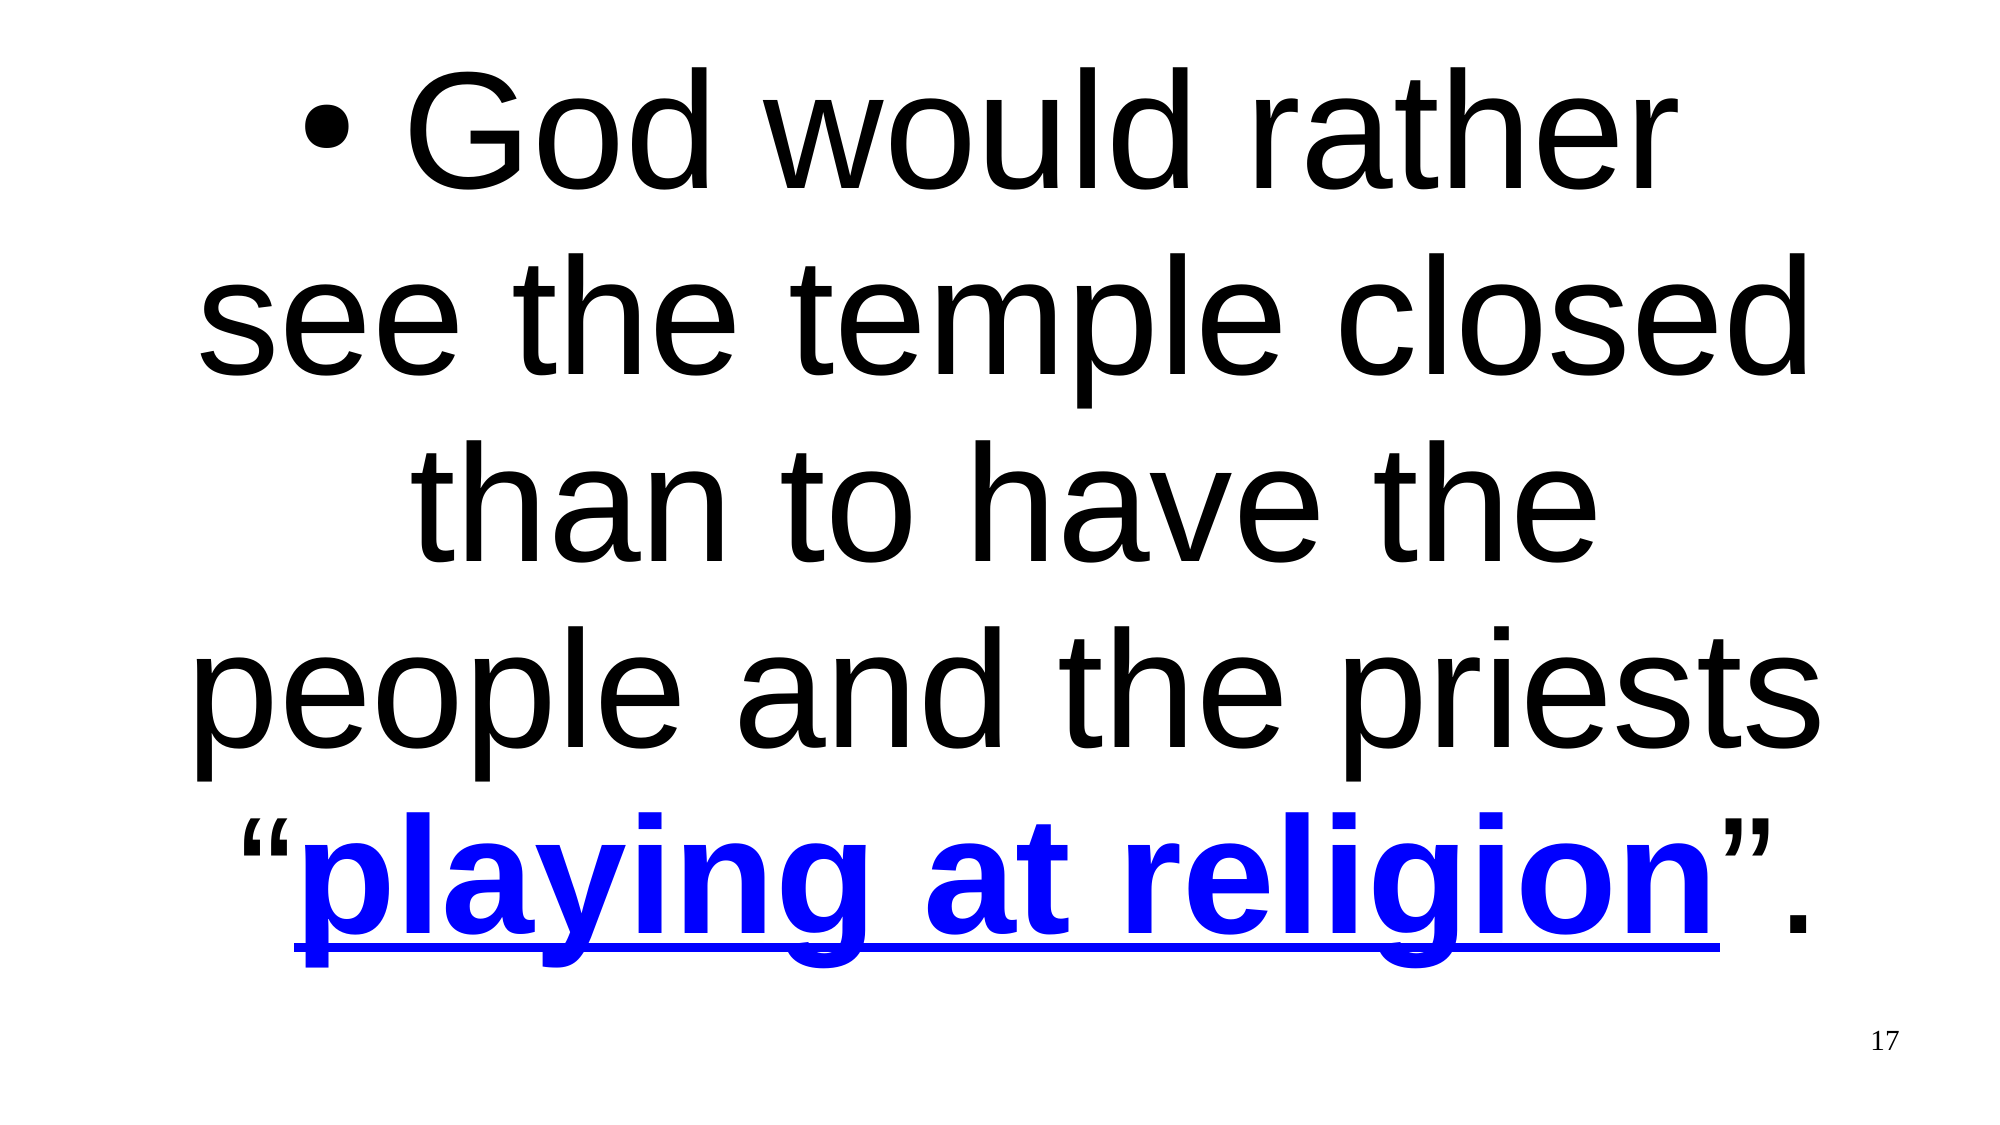

# God would rather see the temple closed than to have the people and the priests “playing at religion”.
17